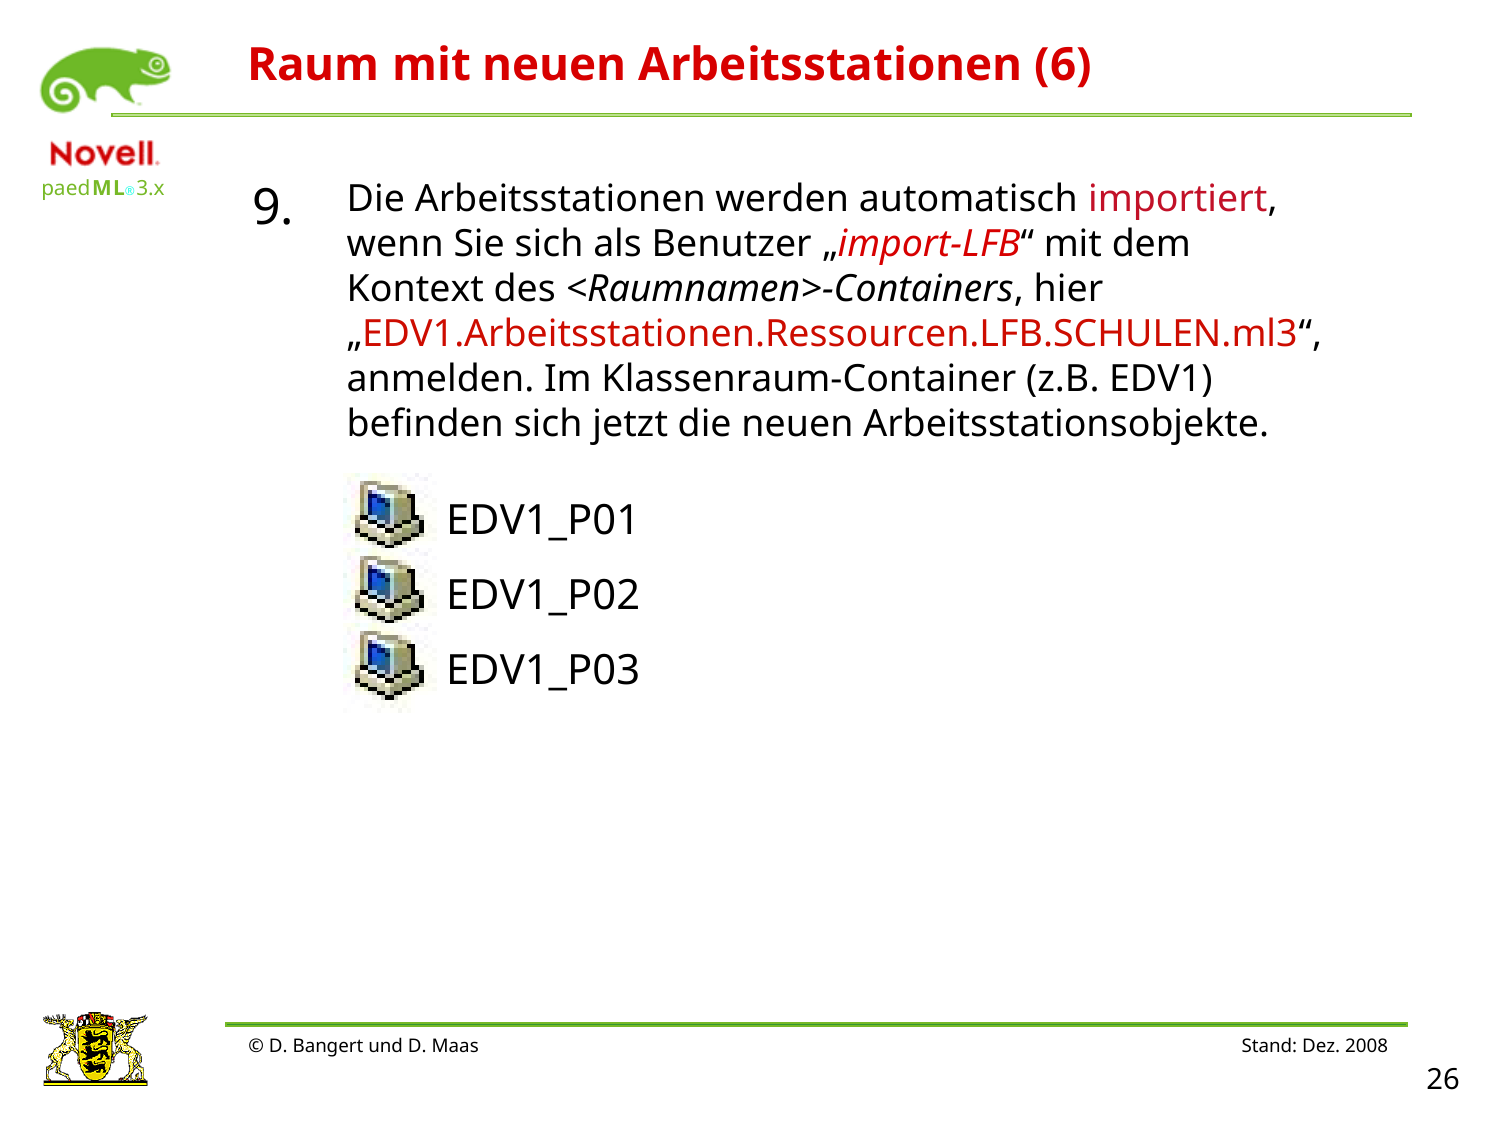

# Raum mit neuen Arbeitsstationen (6)‏
9.
Die Arbeitsstationen werden automatisch importiert, wenn Sie sich als Benutzer „import-LFB“ mit dem Kontext des <Raumnamen>-Containers, hier „EDV1.Arbeitsstationen.Ressourcen.LFB.SCHULEN.ml3“, anmelden. Im Klassenraum-Container (z.B. EDV1) befinden sich jetzt die neuen Arbeitsstationsobjekte.
EDV1_P01
EDV1_P02
EDV1_P03
© D. Bangert und D. Maas
Dez. 2008
26